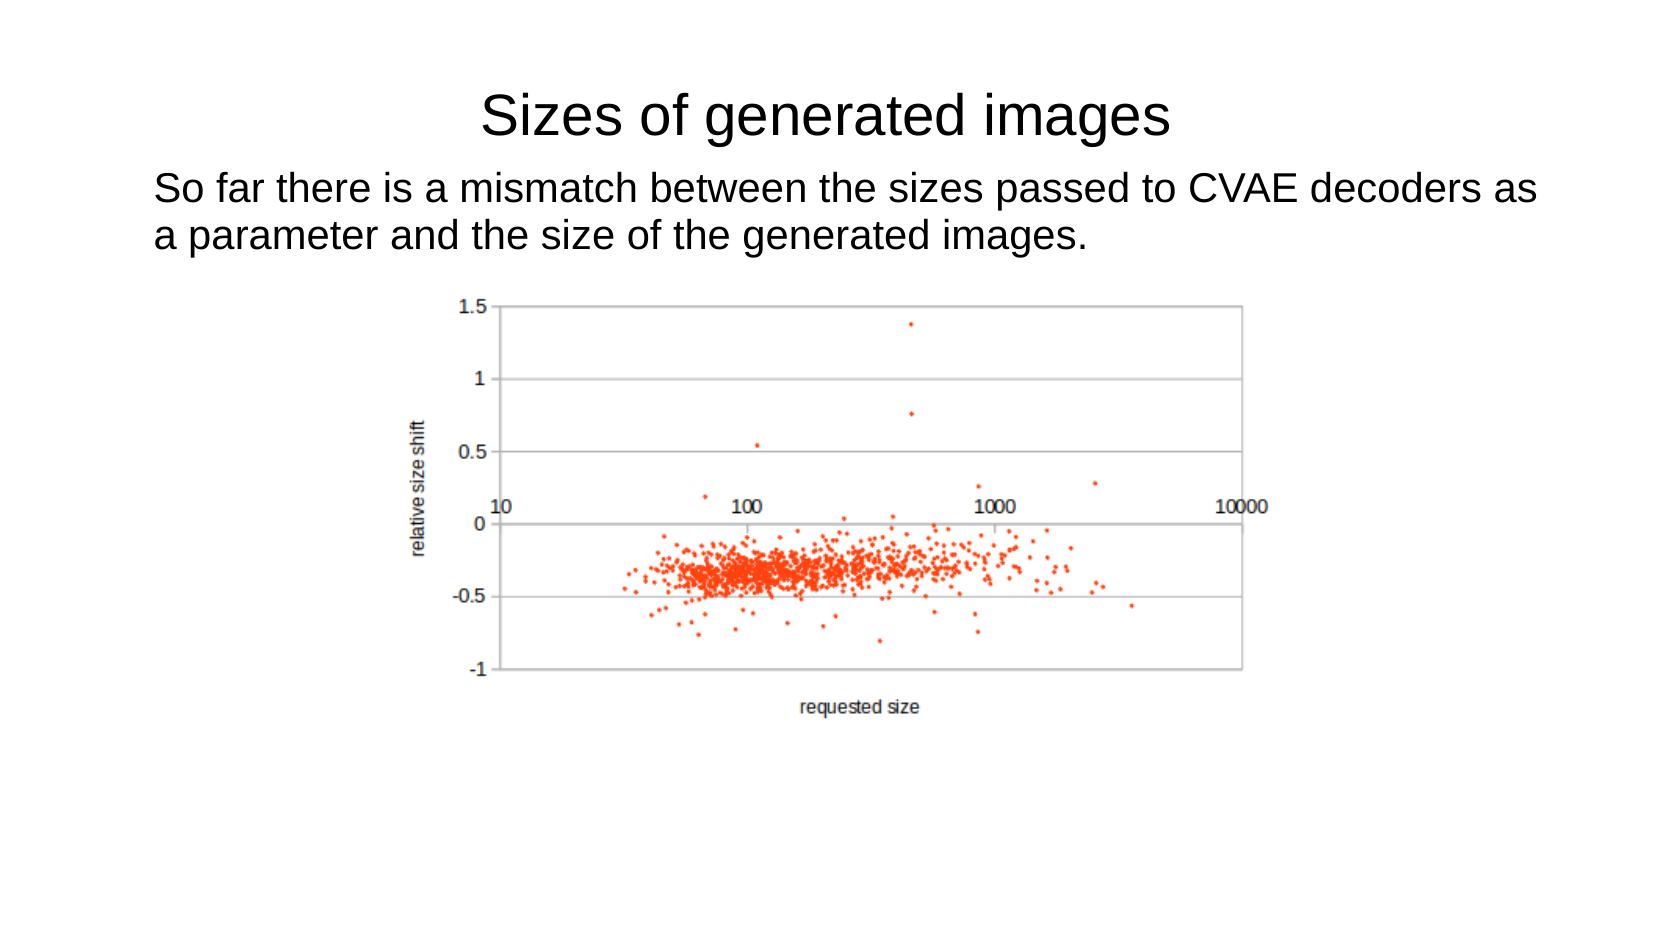

# Sizes of generated images
So far there is a mismatch between the sizes passed to CVAE decoders as a parameter and the size of the generated images.